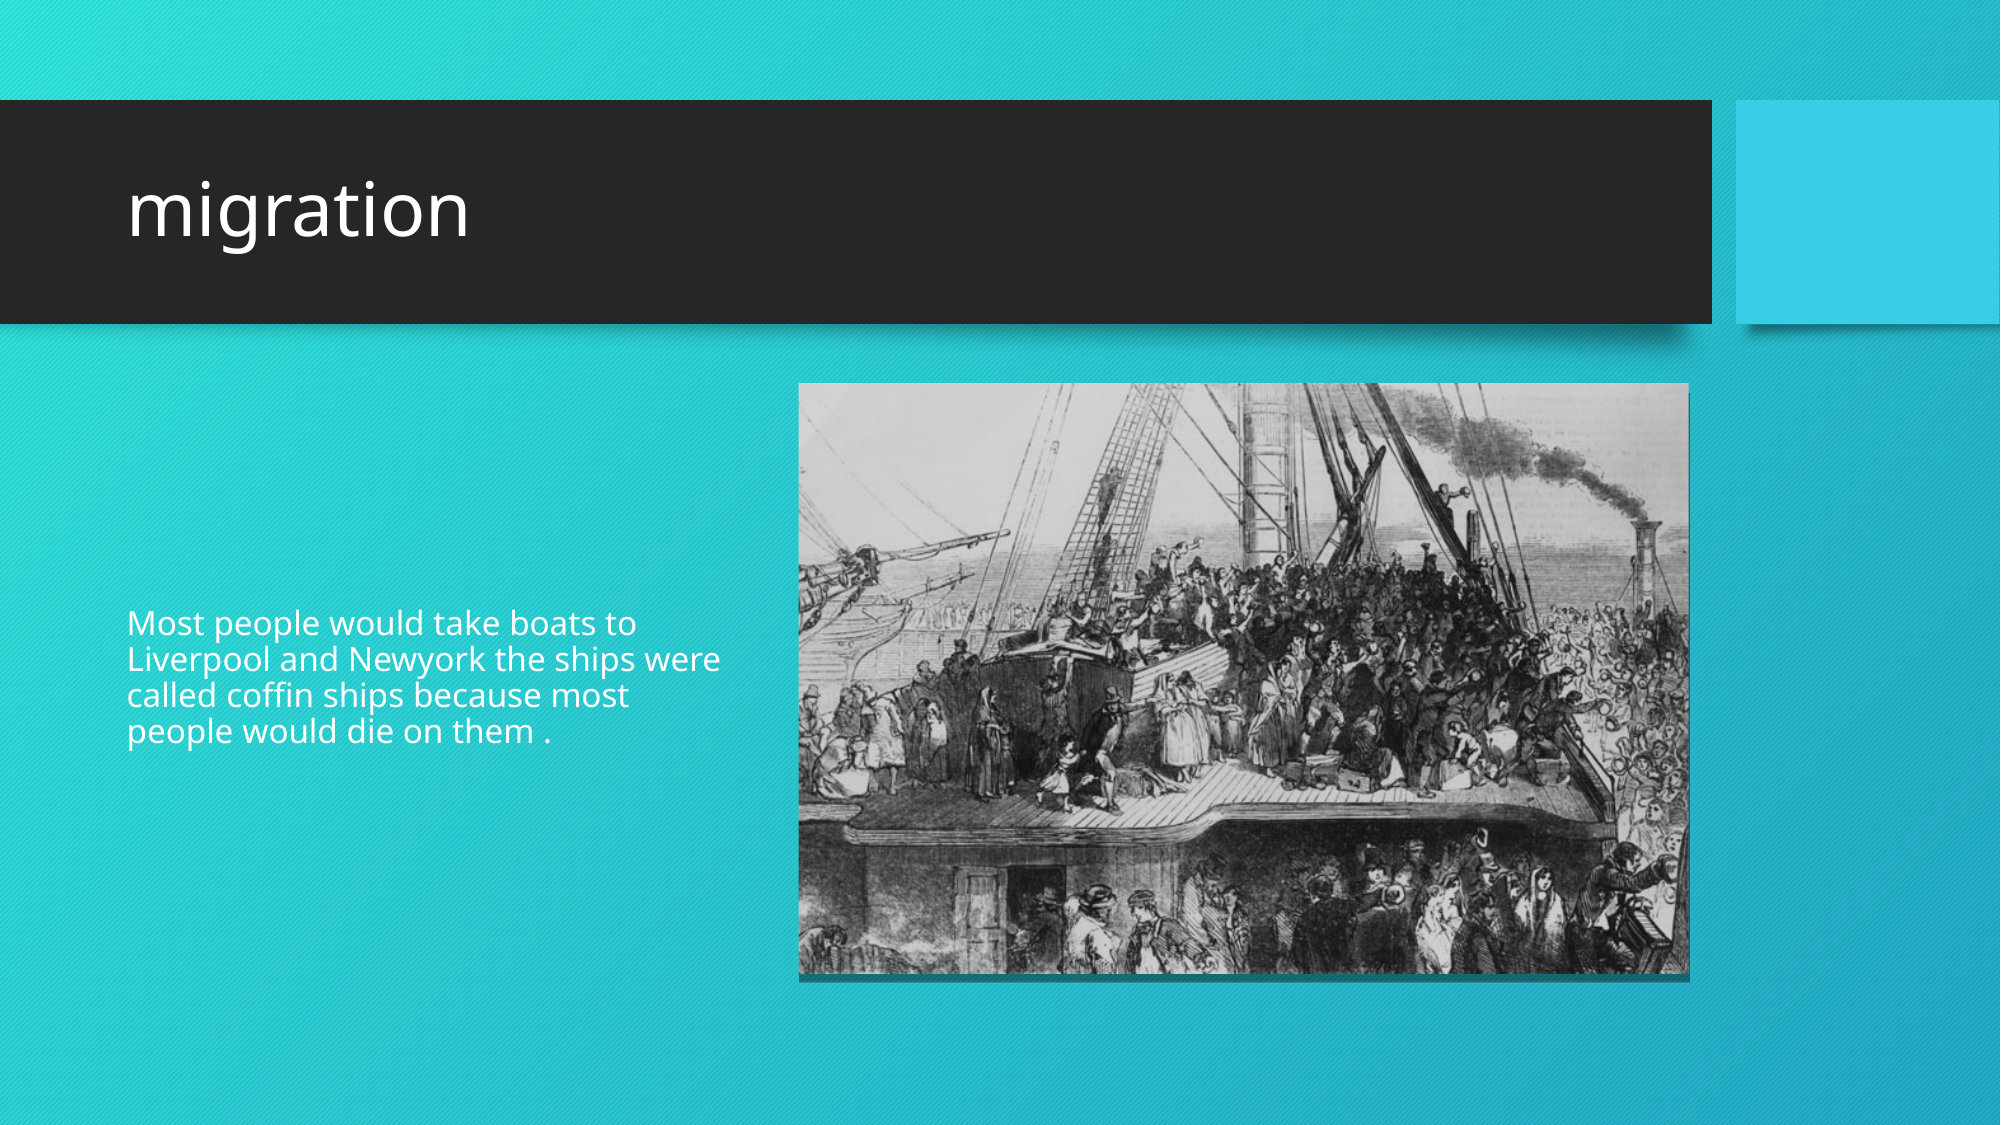

# migration
Most people would take boats to Liverpool and Newyork the ships were called coffin ships because most people would die on them .